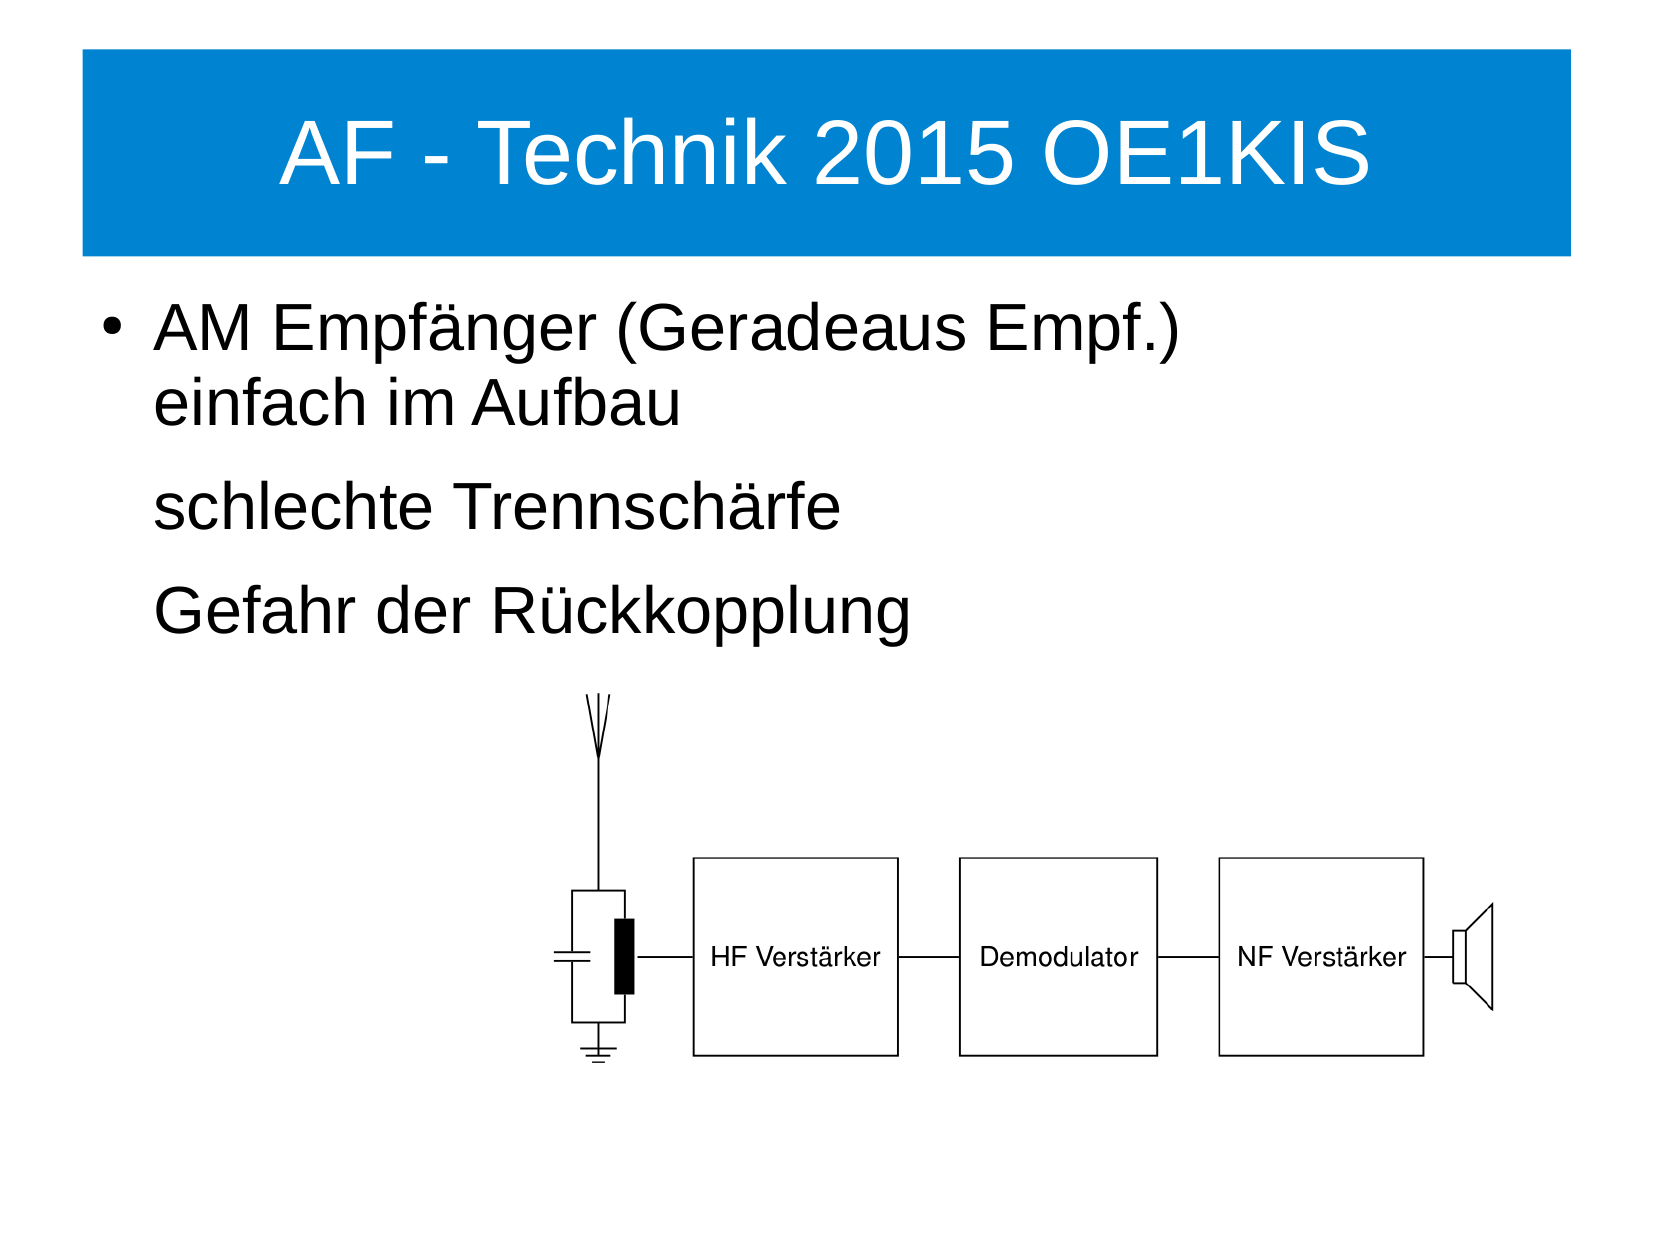

# AF - Technik 2015 OE1KIS
AM Empfänger (Geradeaus Empf.)
einfach im Aufbau
schlechte Trennschärfe
Gefahr der Rückkopplung